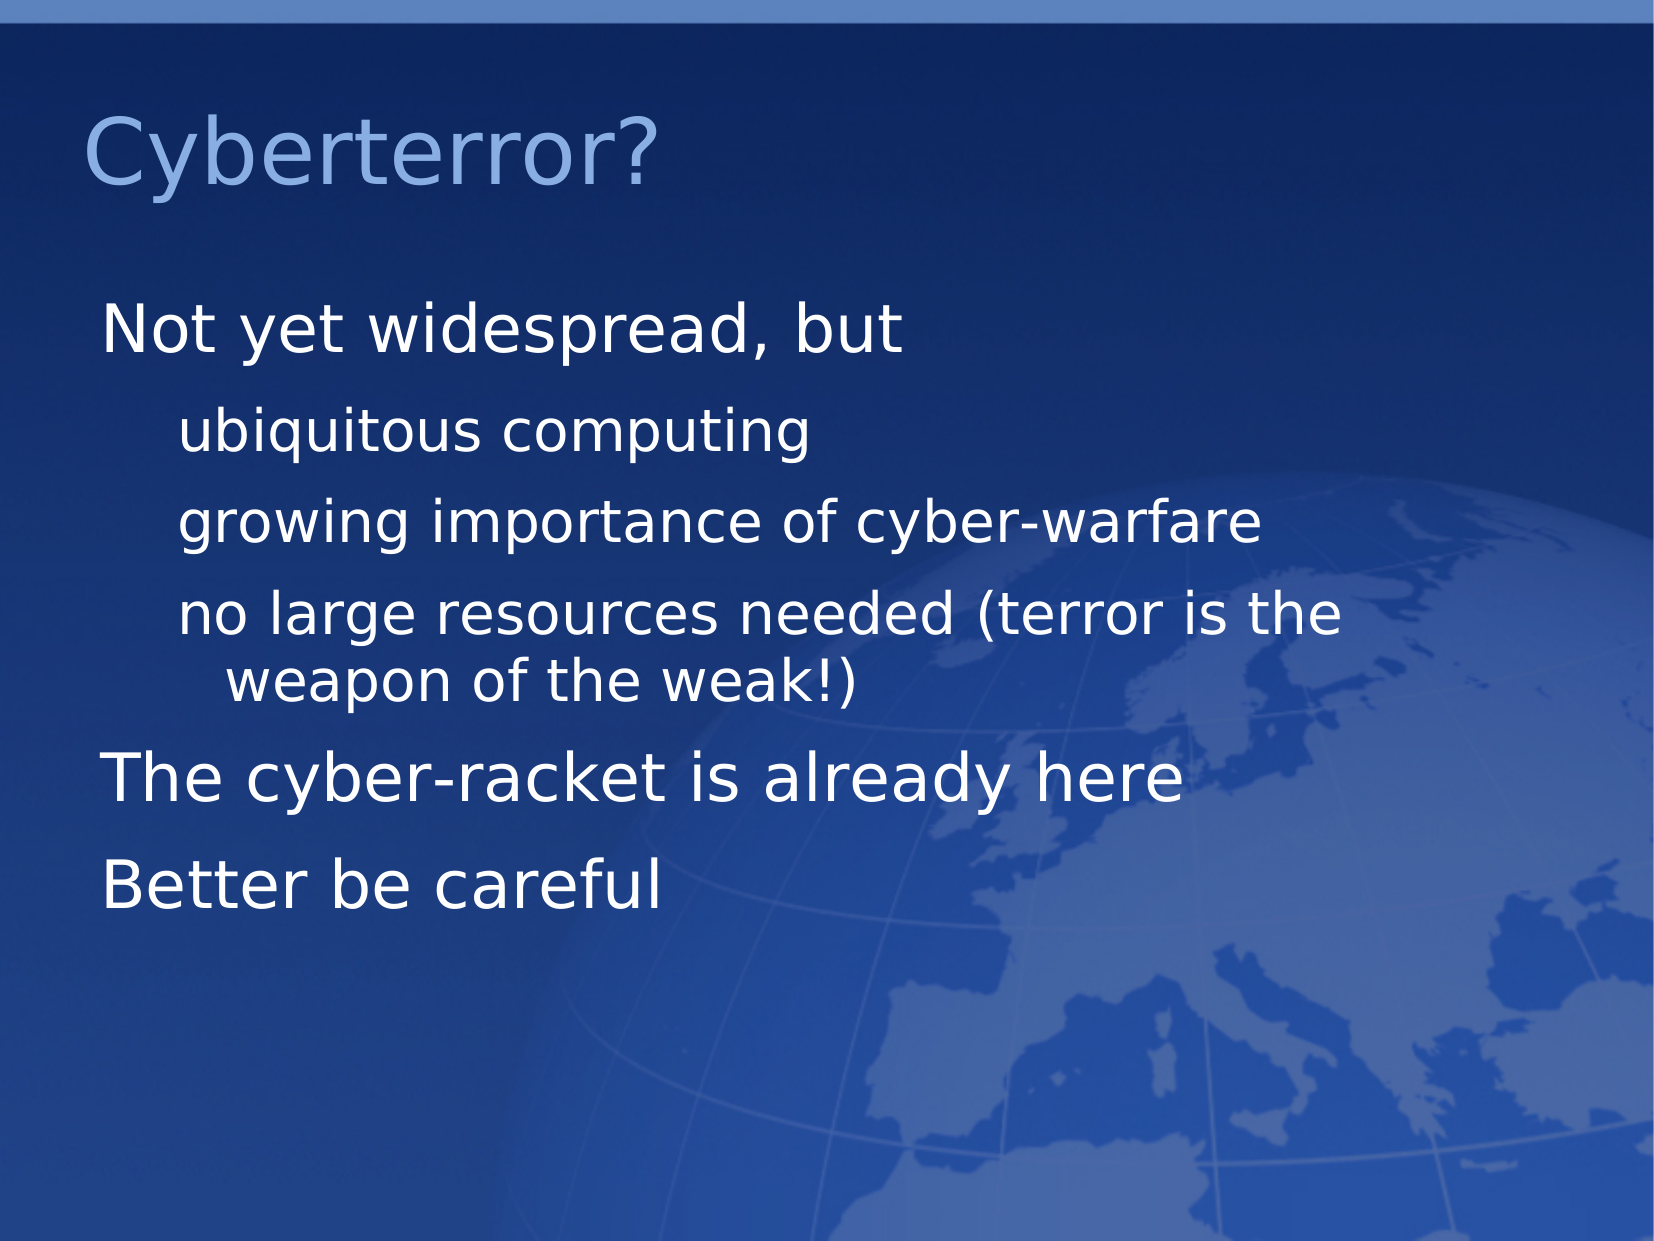

# Cyberterror?
Not yet widespread, but
ubiquitous computing
growing importance of cyber-warfare
no large resources needed (terror is the weapon of the weak!)
The cyber-racket is already here
Better be careful